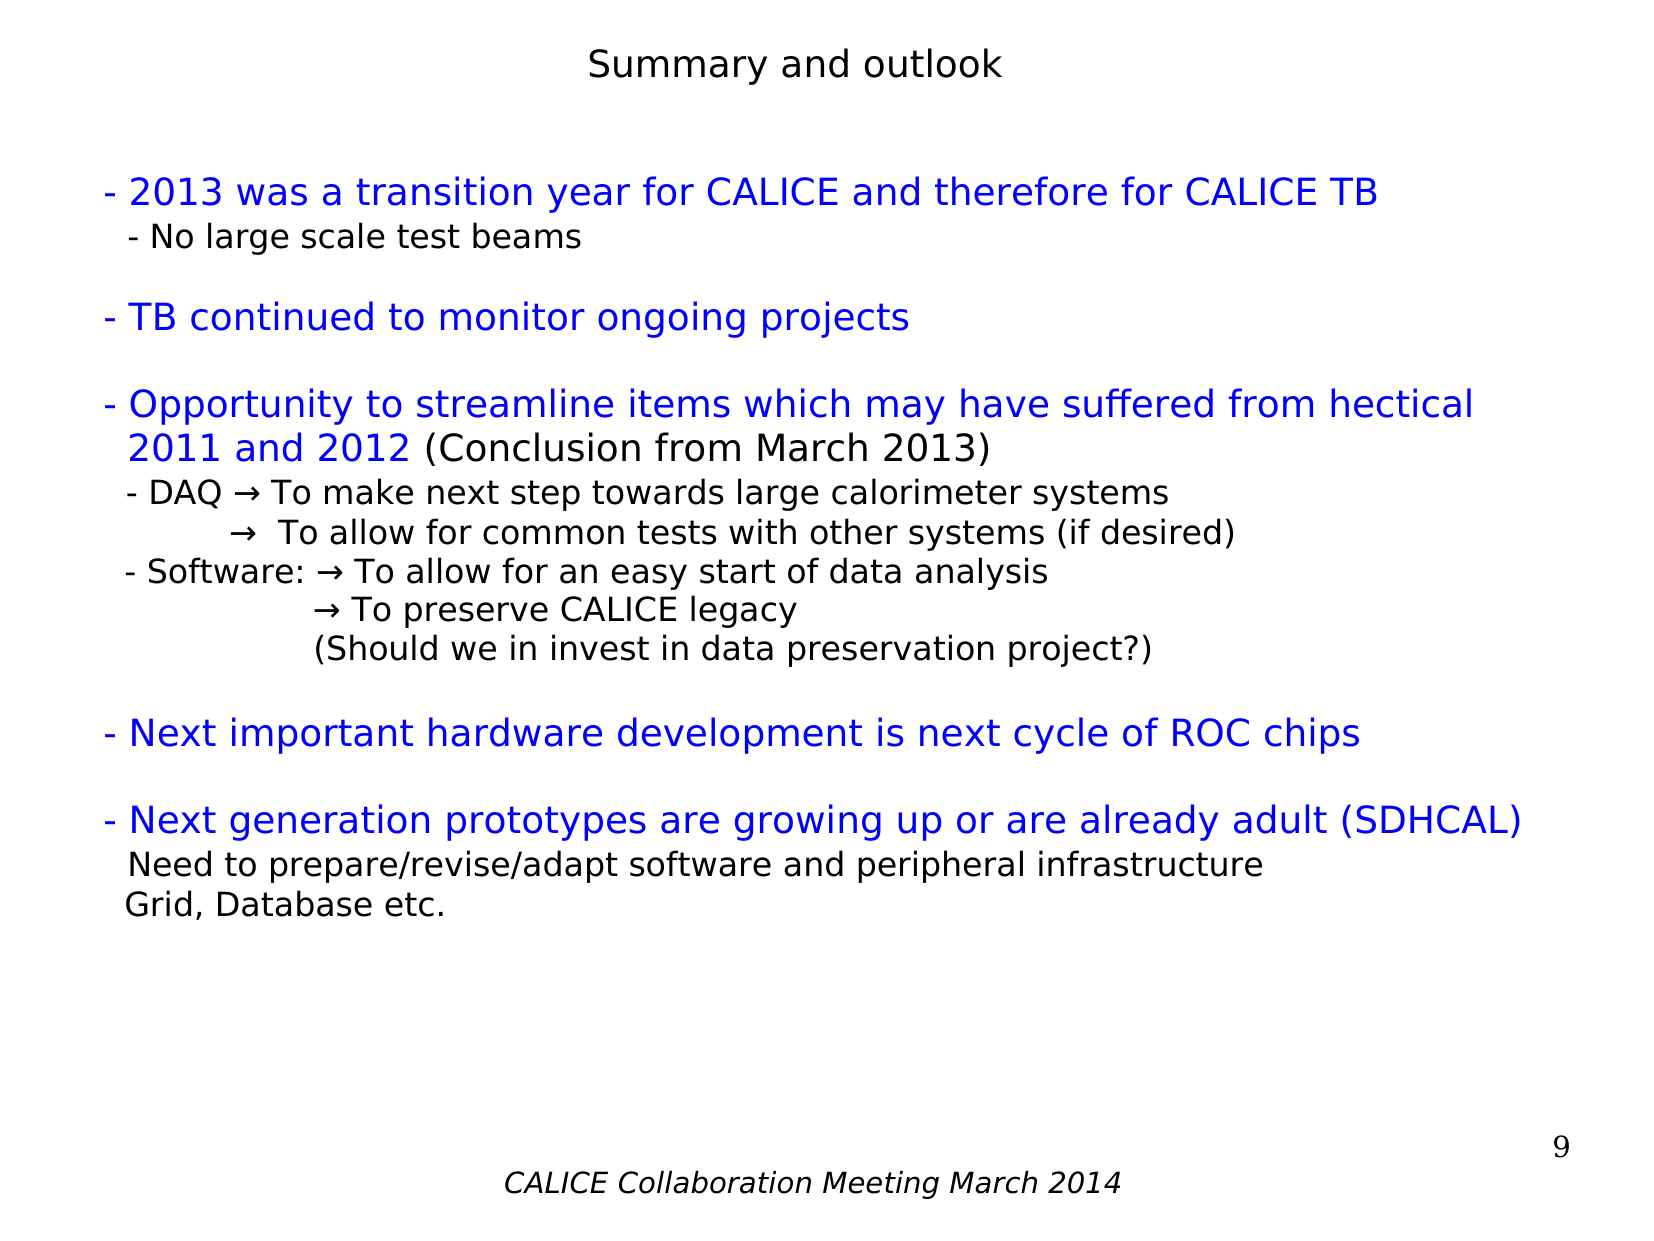

Summary and outlook
- 2013 was a transition year for CALICE and therefore for CALICE TB
 - No large scale test beams
- TB continued to monitor ongoing projects
- Opportunity to streamline items which may have suffered from hectical
 2011 and 2012 (Conclusion from March 2013)
 - DAQ → To make next step towards large calorimeter systems
 → To allow for common tests with other systems (if desired)
 - Software: → To allow for an easy start of data analysis
 → To preserve CALICE legacy
 (Should we in invest in data preservation project?)
- Next important hardware development is next cycle of ROC chips
- Next generation prototypes are growing up or are already adult (SDHCAL)
 Need to prepare/revise/adapt software and peripheral infrastructure
 Grid, Database etc.
9